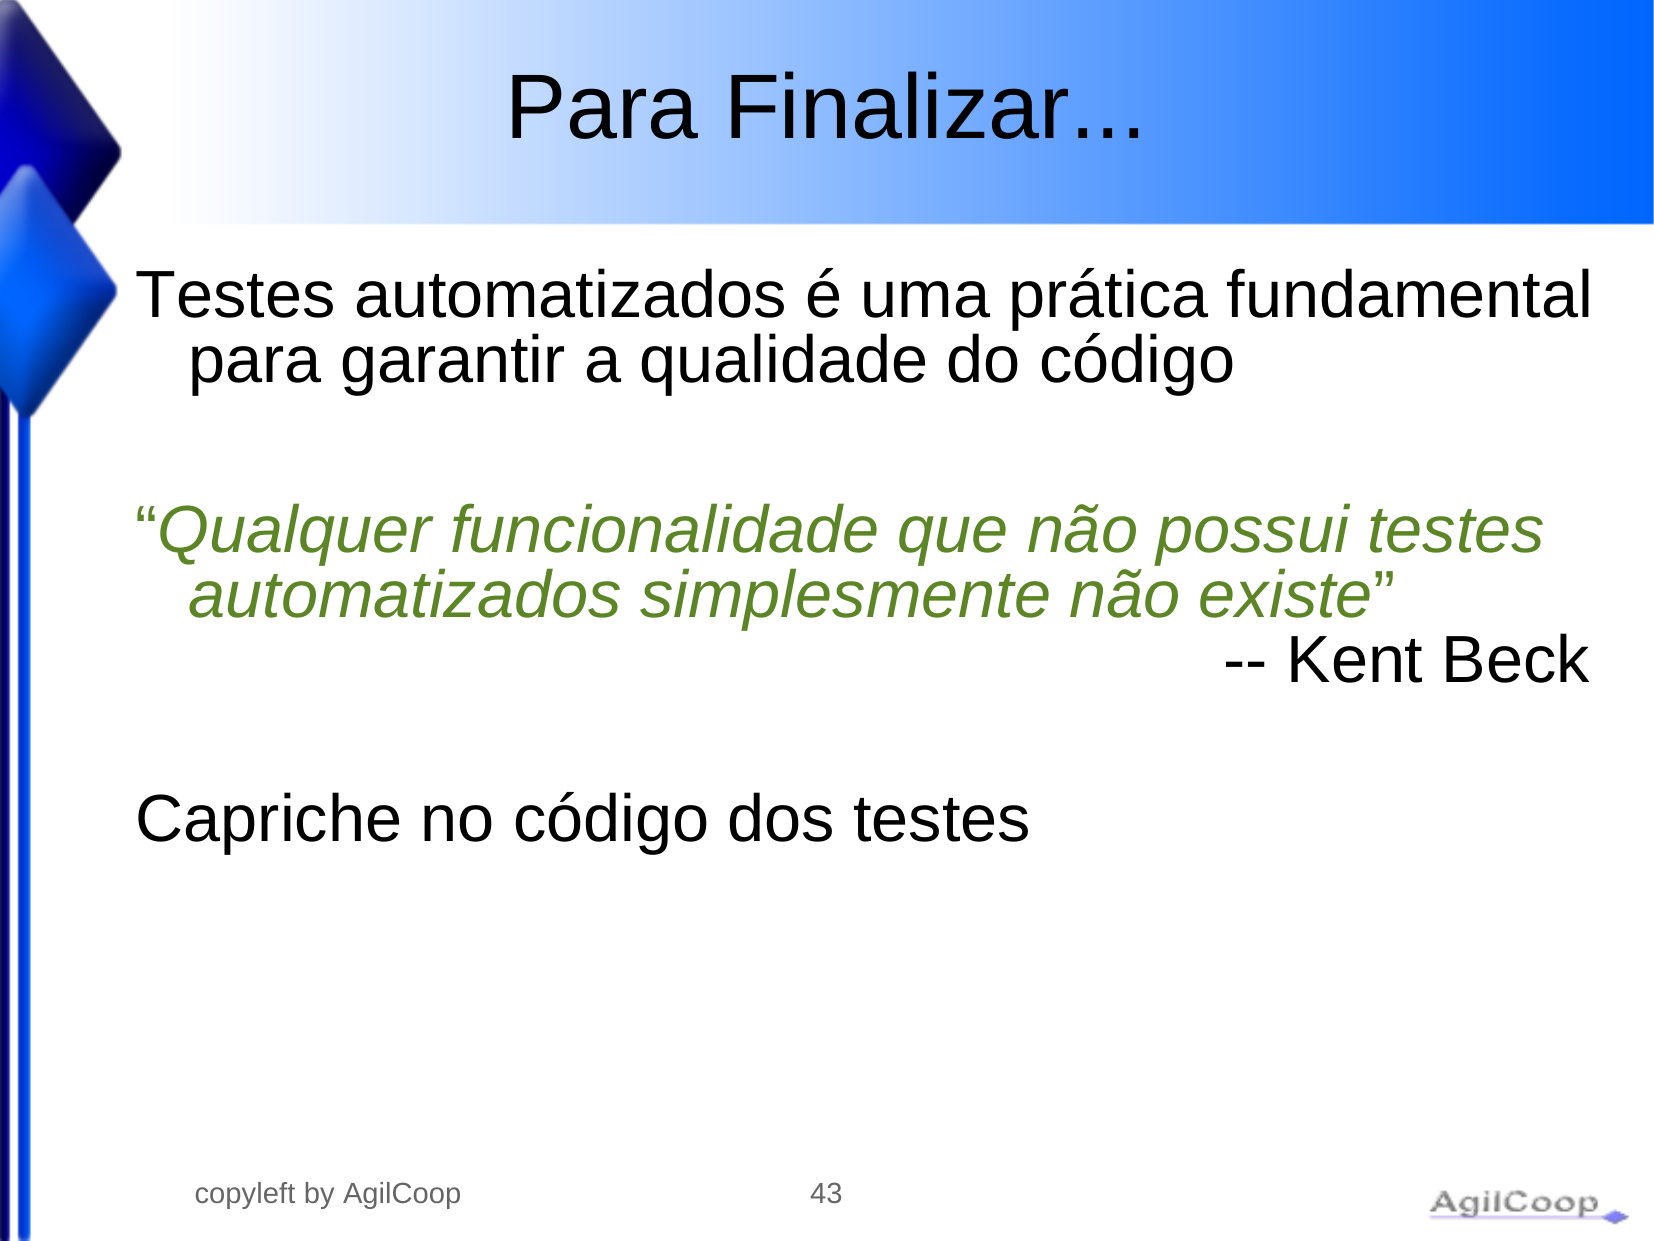

# Para Finalizar...
Testes automatizados é uma prática fundamental para garantir a qualidade do código
“Qualquer funcionalidade que não possui testes automatizados simplesmente não existe”
															-- Kent Beck
Capriche no código dos testes
copyleft by AgilCoop
43